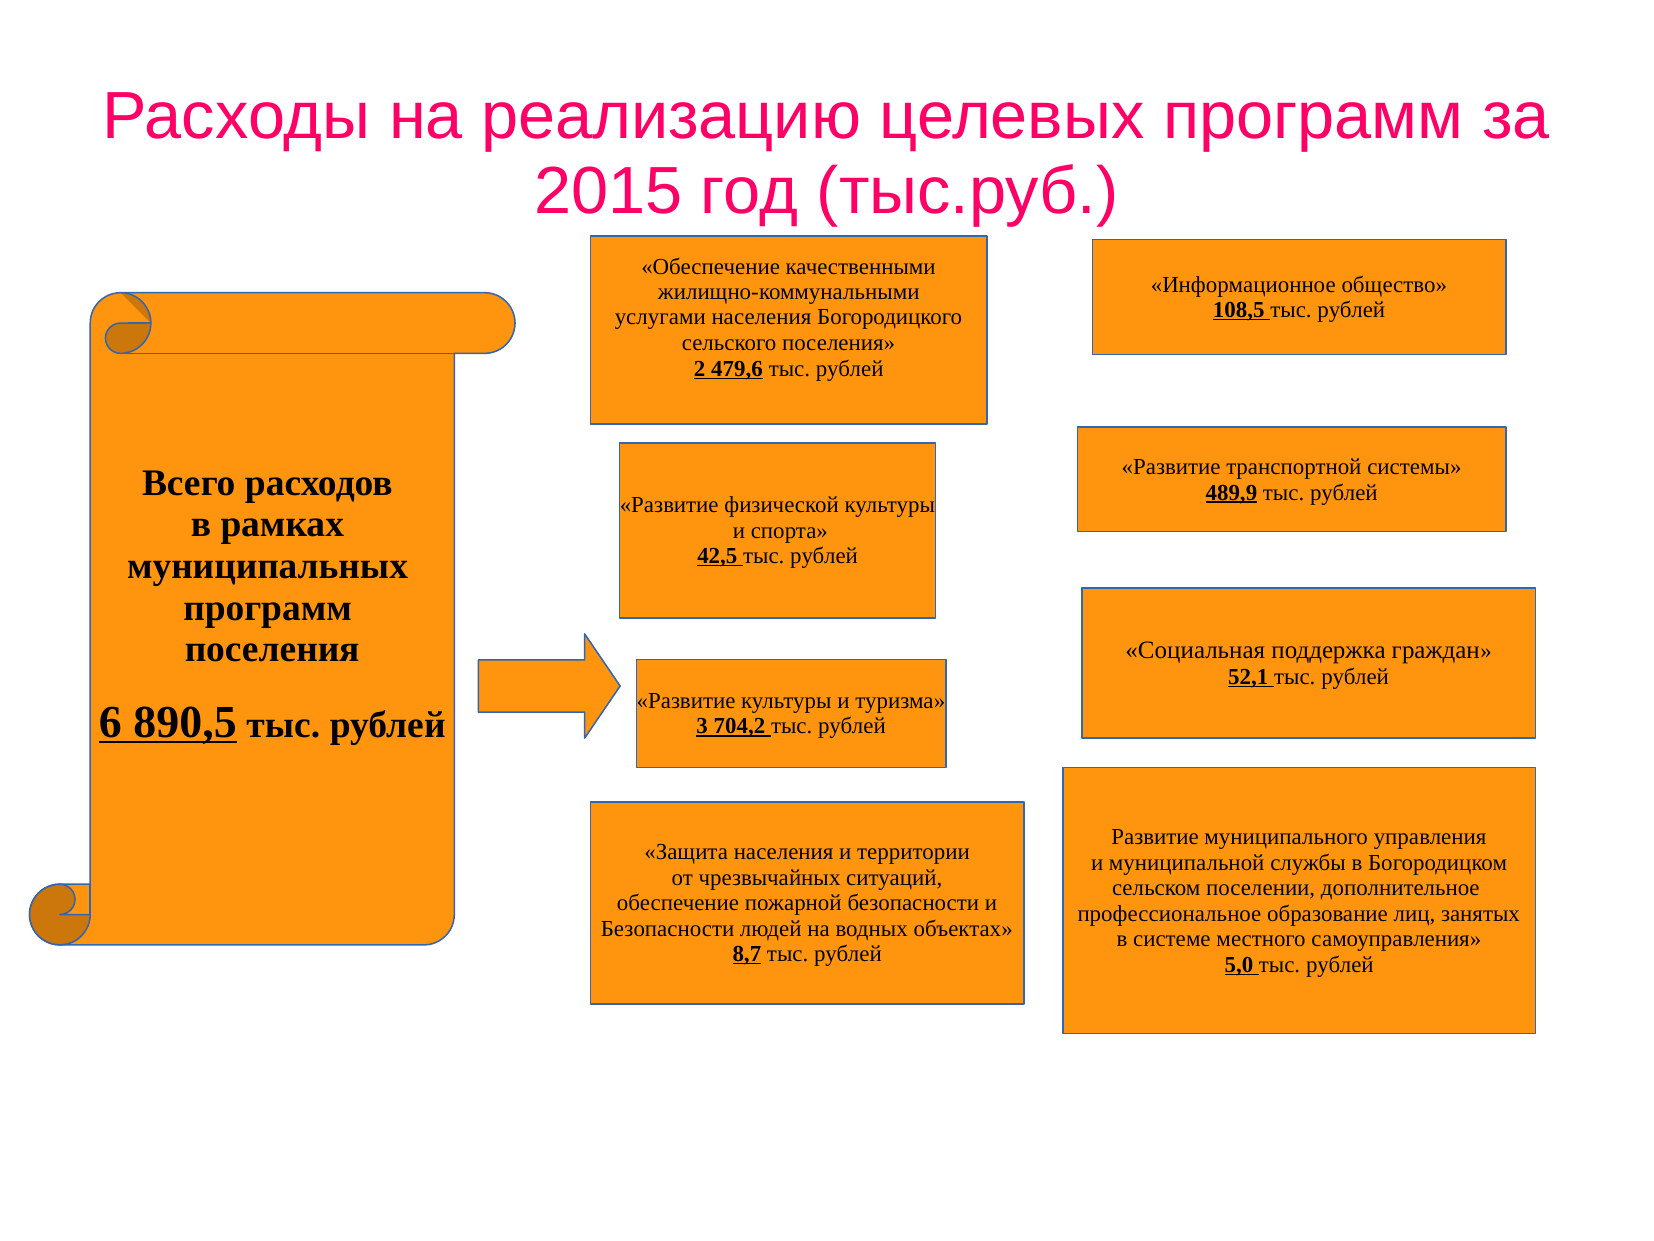

# Расходы на реализацию целевых программ за 2015 год (тыс.руб.)
«Обеспечение качественными
жилищно-коммунальными
услугами населения Богородицкого
сельского поселения»
2 479,6 тыс. рублей
«Информационное общество»
108,5 тыс. рублей
Всего расходов
в рамках
муниципальных
программ
поселения
6 890,5 тыс. рублей
«Развитие транспортной системы»
489,9 тыс. рублей
«Развитие физической культуры
 и спорта»
42,5 тыс. рублей
«Социальная поддержка граждан»
52,1 тыс. рублей
«Развитие культуры и туризма»
3 704,2 тыс. рублей
Развитие муниципального управления
и муниципальной службы в Богородицком
сельском поселении, дополнительное
профессиональное образование лиц, занятых
в системе местного самоуправления»
5,0 тыс. рублей
«Защита населения и территории
 от чрезвычайных ситуаций,
обеспечение пожарной безопасности и
Безопасности людей на водных объектах»
8,7 тыс. рублей